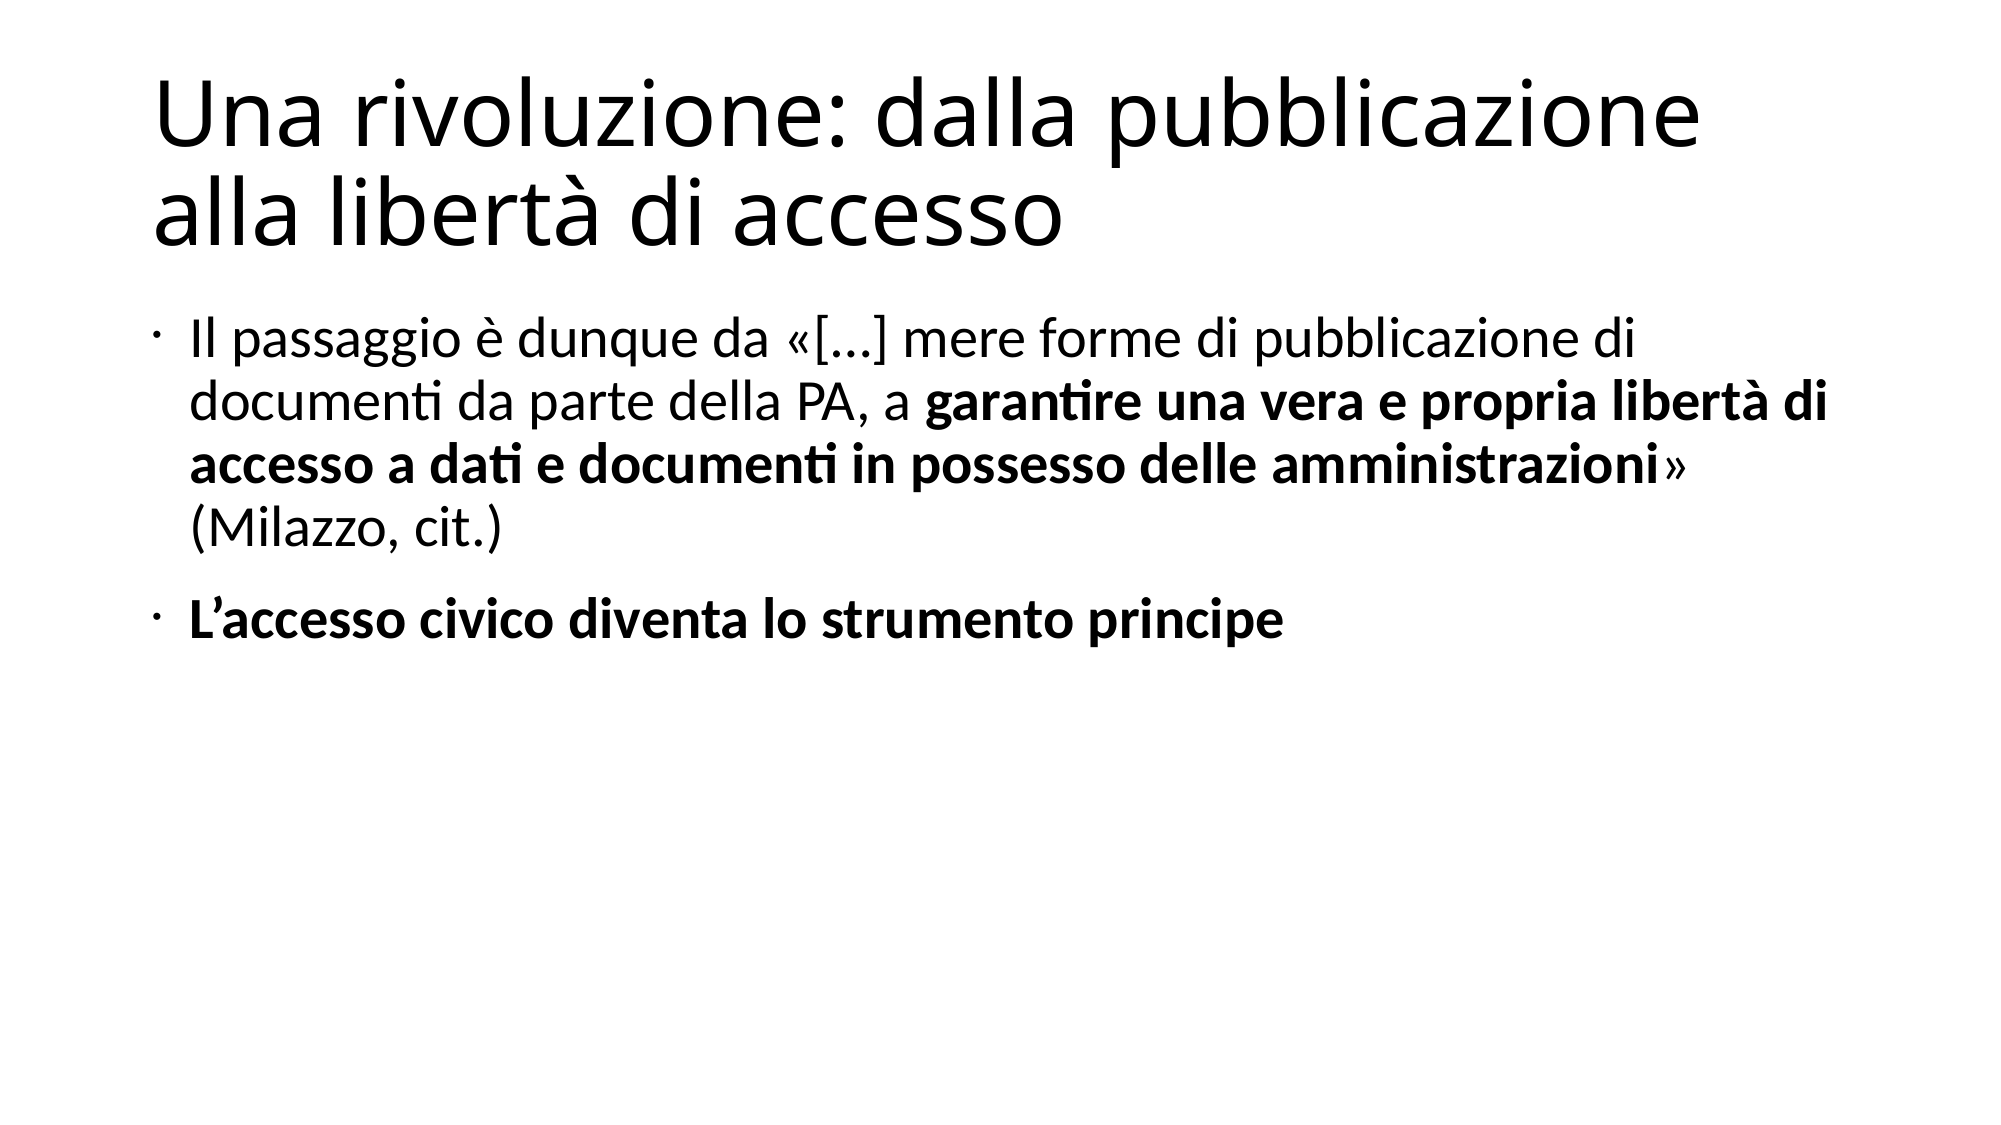

# Una rivoluzione: dalla pubblicazione alla libertà di accesso
Il passaggio è dunque da «[…] mere forme di pubblicazione di documenti da parte della PA, a garantire una vera e propria libertà di accesso a dati e documenti in possesso delle amministrazioni» (Milazzo, cit.)
L’accesso civico diventa lo strumento principe